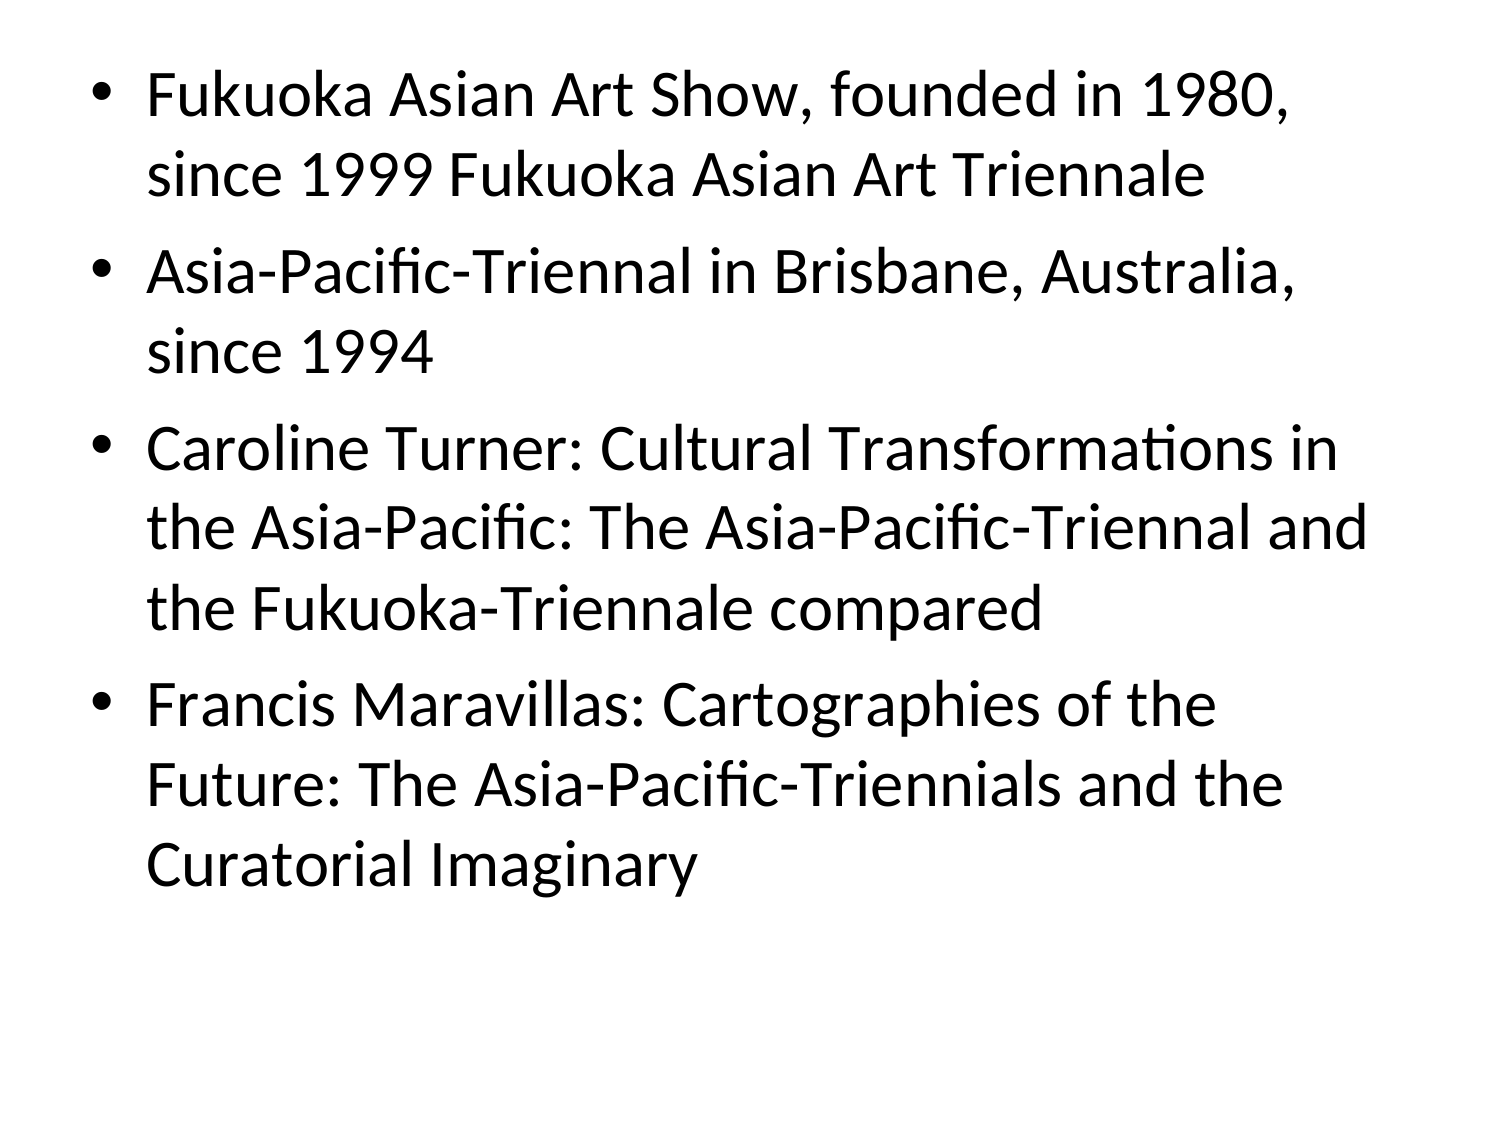

#
Fukuoka Asian Art Show, founded in 1980, since 1999 Fukuoka Asian Art Triennale
Asia-Pacific-Triennal in Brisbane, Australia, since 1994
Caroline Turner: Cultural Transformations in the Asia-Pacific: The Asia-Pacific-Triennal and the Fukuoka-Triennale compared
Francis Maravillas: Cartographies of the Future: The Asia-Pacific-Triennials and the Curatorial Imaginary